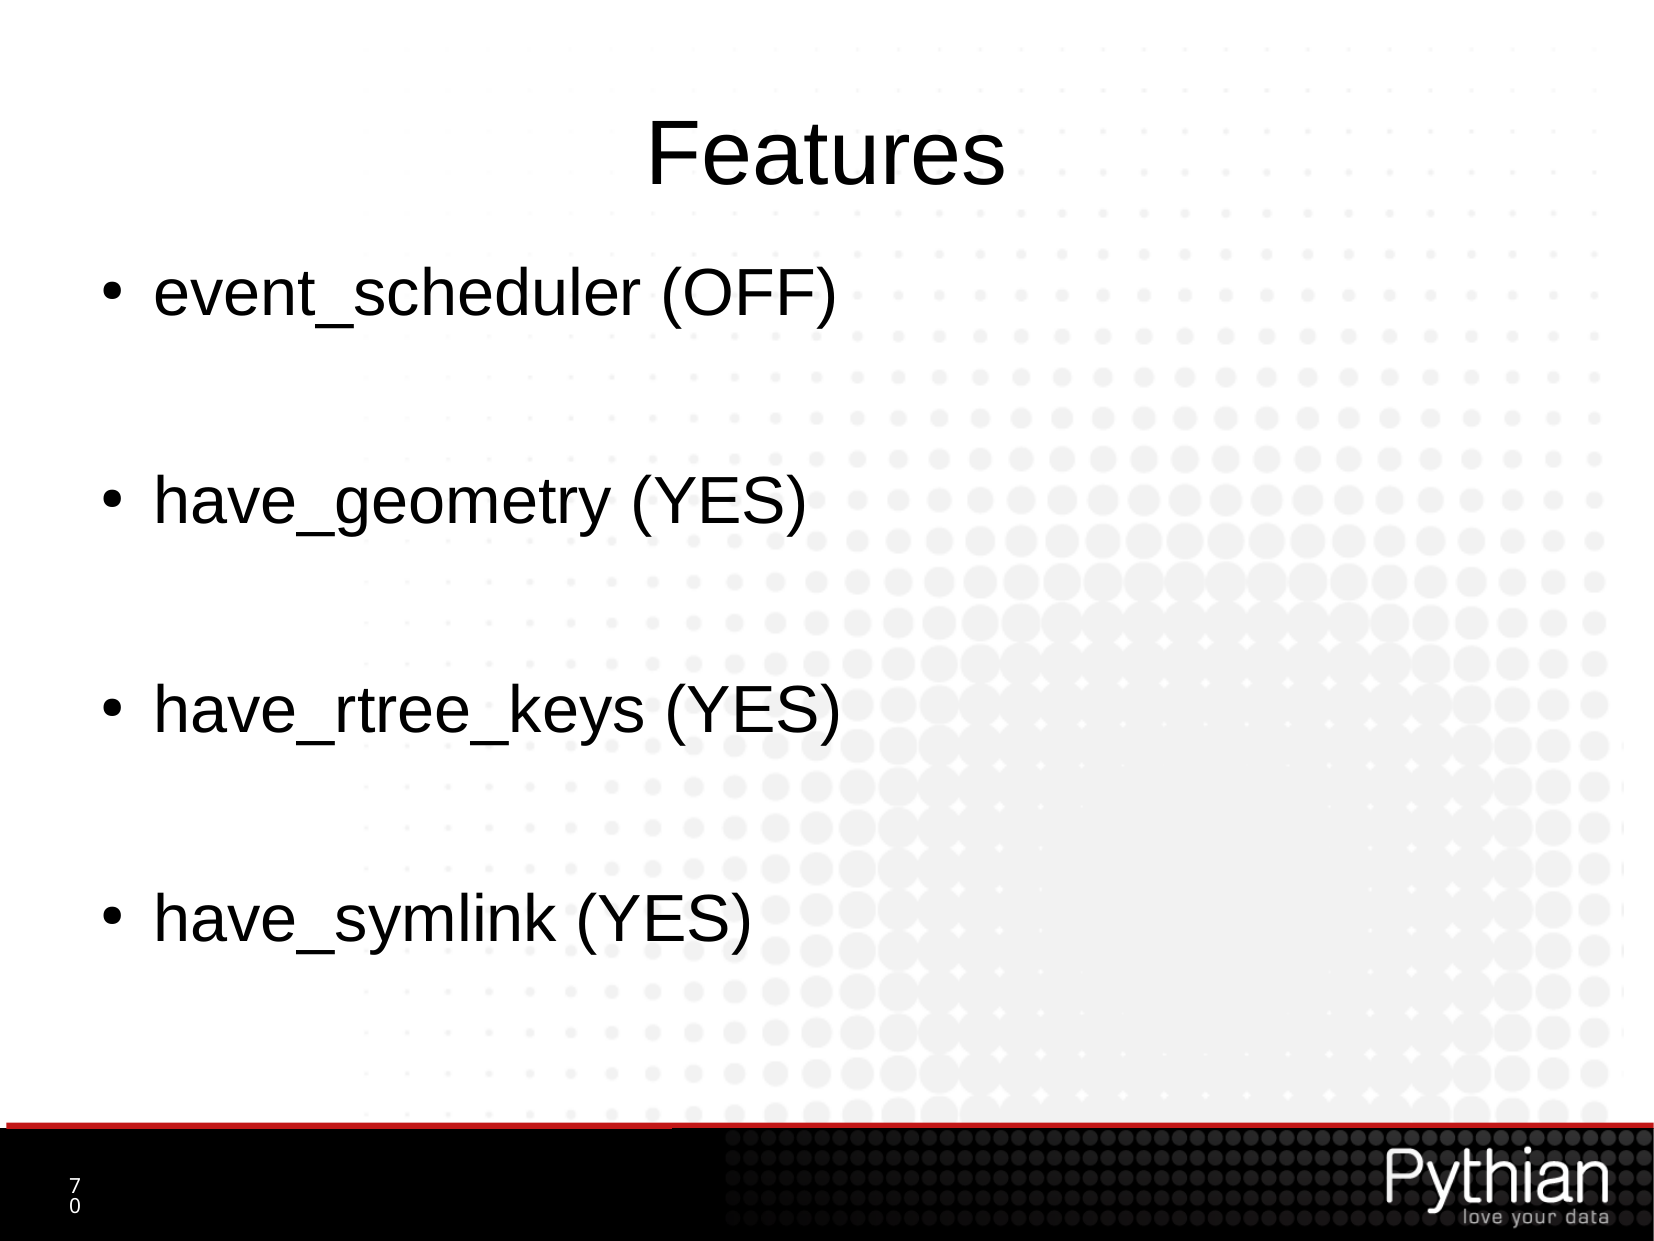

# Features
event_scheduler (OFF)
have_geometry (YES)
have_rtree_keys (YES)
have_symlink (YES)